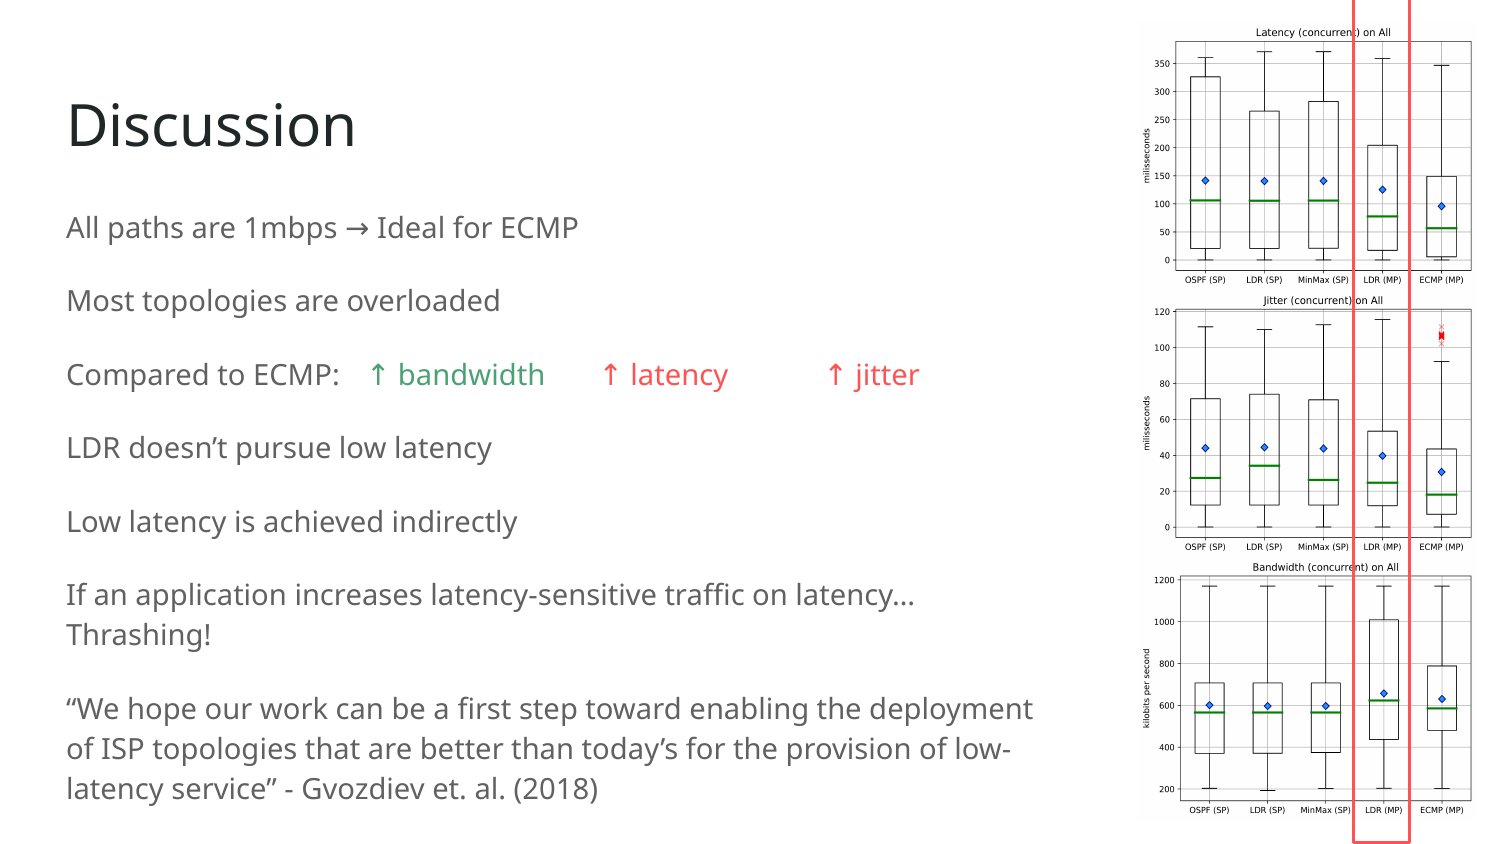

# Discussion
All paths are 1mbps → Ideal for ECMP
Most topologies are overloaded
Compared to ECMP:	↑ bandwidth 	 ↑ latency 		 ↑ jitter
LDR doesn’t pursue low latency
Low latency is achieved indirectly
If an application increases latency-sensitive traffic on latency… Thrashing!
“We hope our work can be a first step toward enabling the deployment of ISP topologies that are better than today’s for the provision of low-latency service” - Gvozdiev et. al. (2018)